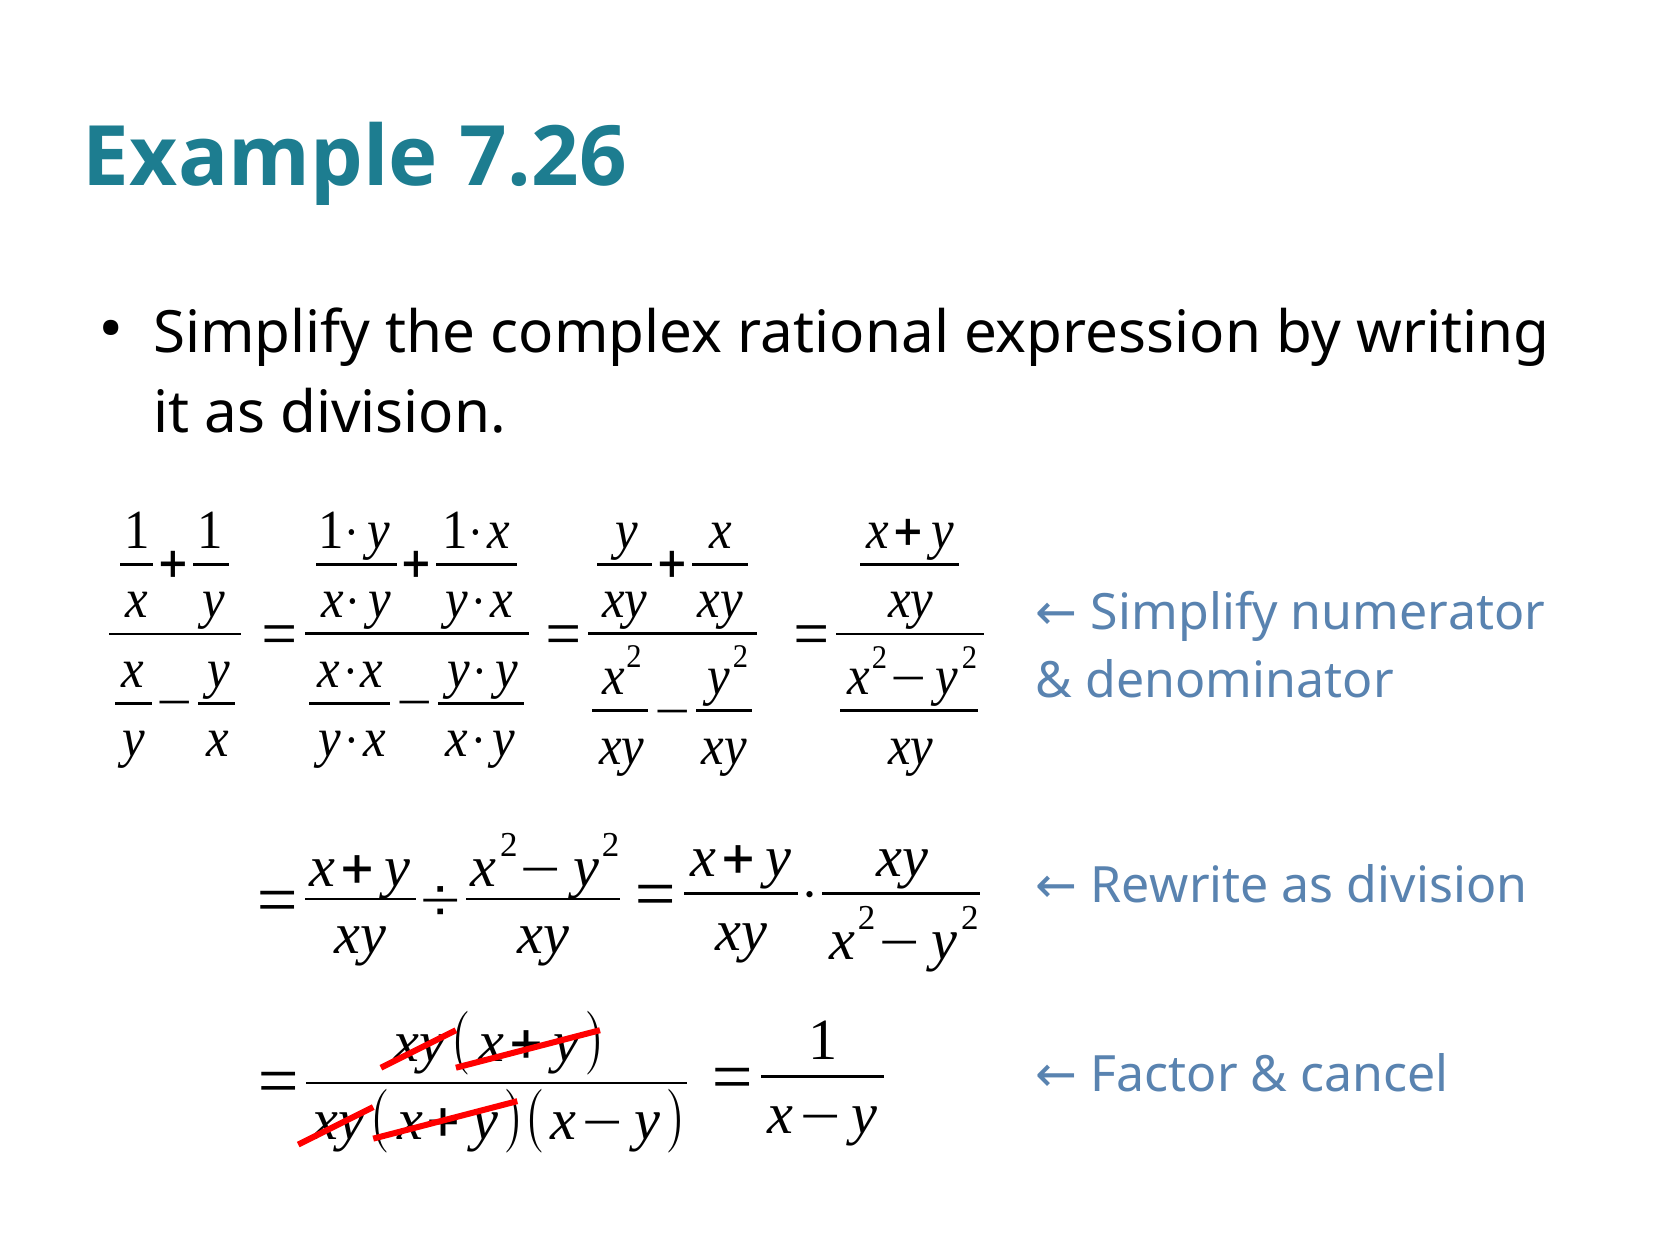

# Example 7.26
Simplify the complex rational expression by writing it as division.
← Simplify numerator & denominator
← Rewrite as division
← Factor & cancel